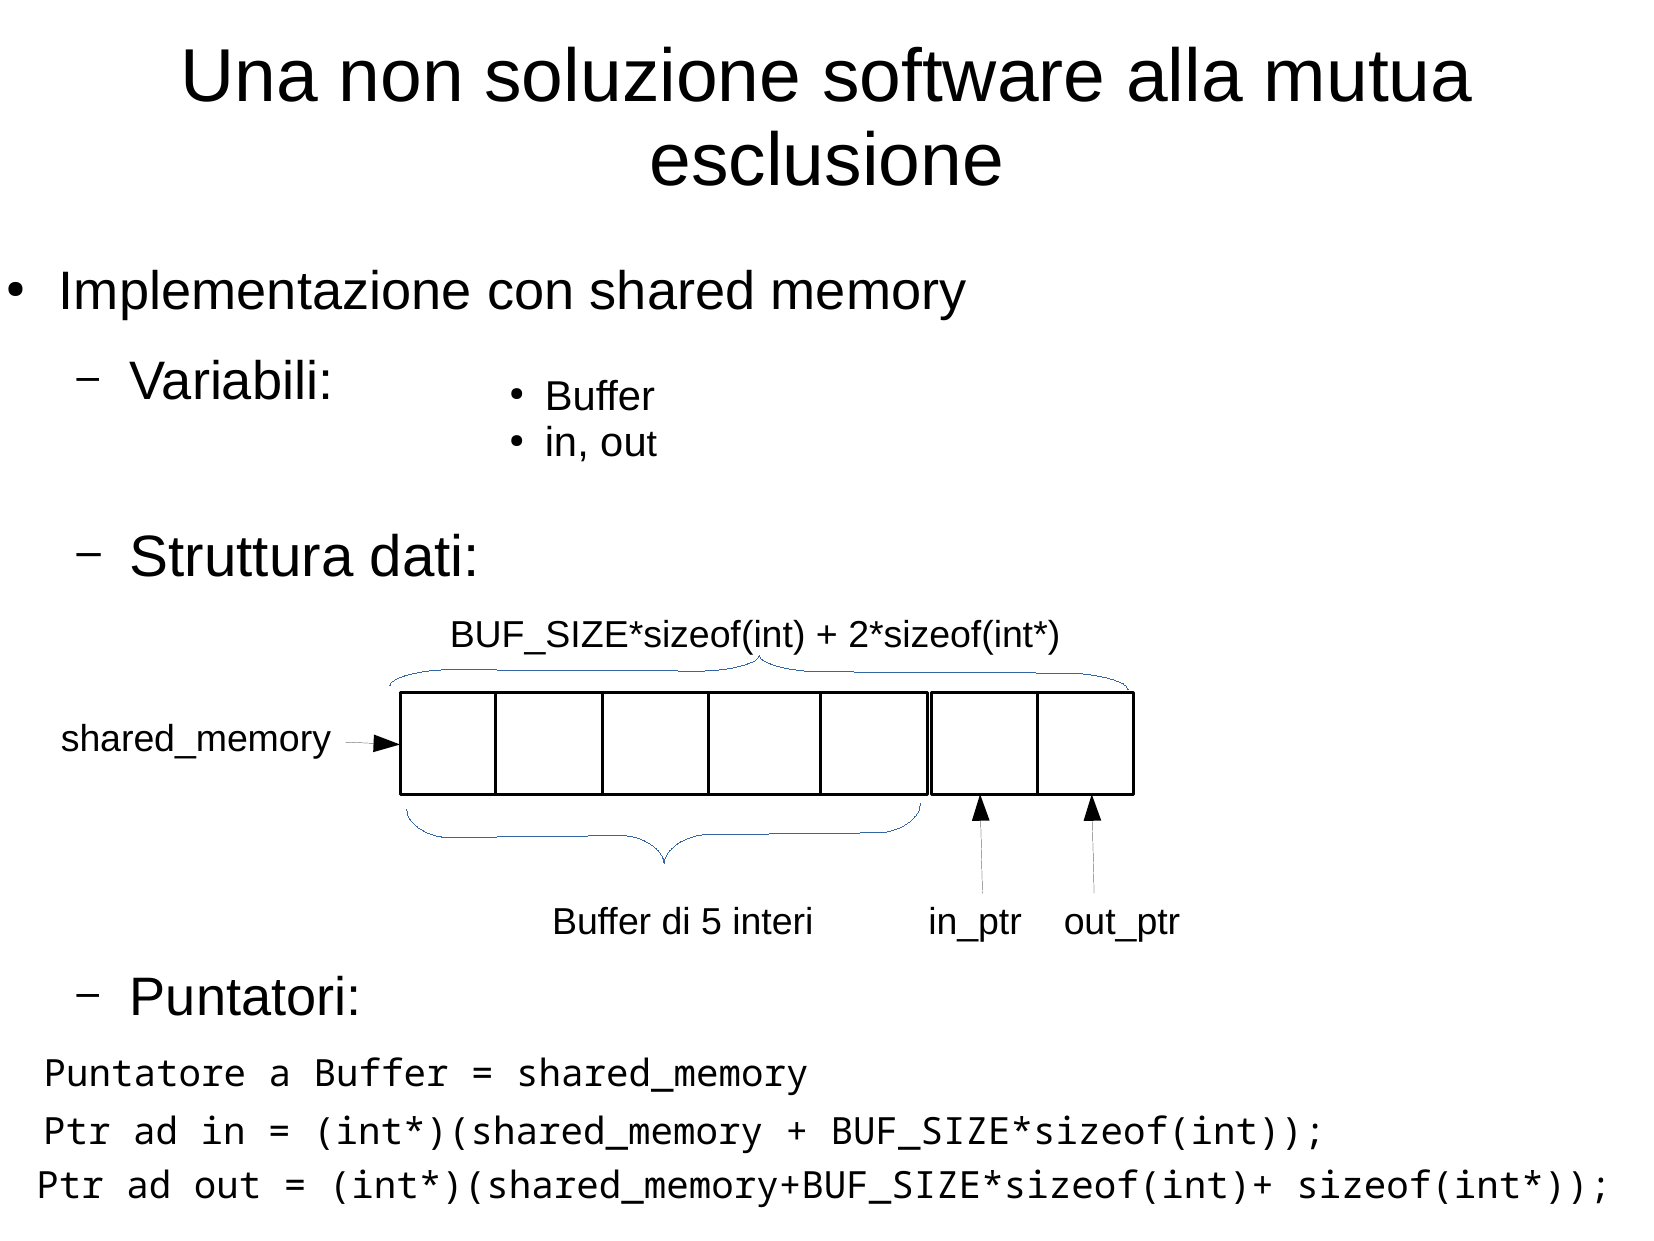

# Una non soluzione software alla mutua esclusione
Implementazione con shared memory
Variabili:
Struttura dati:
Puntatori:
Buffer
in, out
BUF_SIZE*sizeof(int) + 2*sizeof(int*)
shared_memory
Buffer di 5 interi in_ptr out_ptr
Puntatore a Buffer = shared_memory
Ptr ad in = (int*)(shared_memory + BUF_SIZE*sizeof(int));
Ptr ad out = (int*)(shared_memory+BUF_SIZE*sizeof(int)+ sizeof(int*));